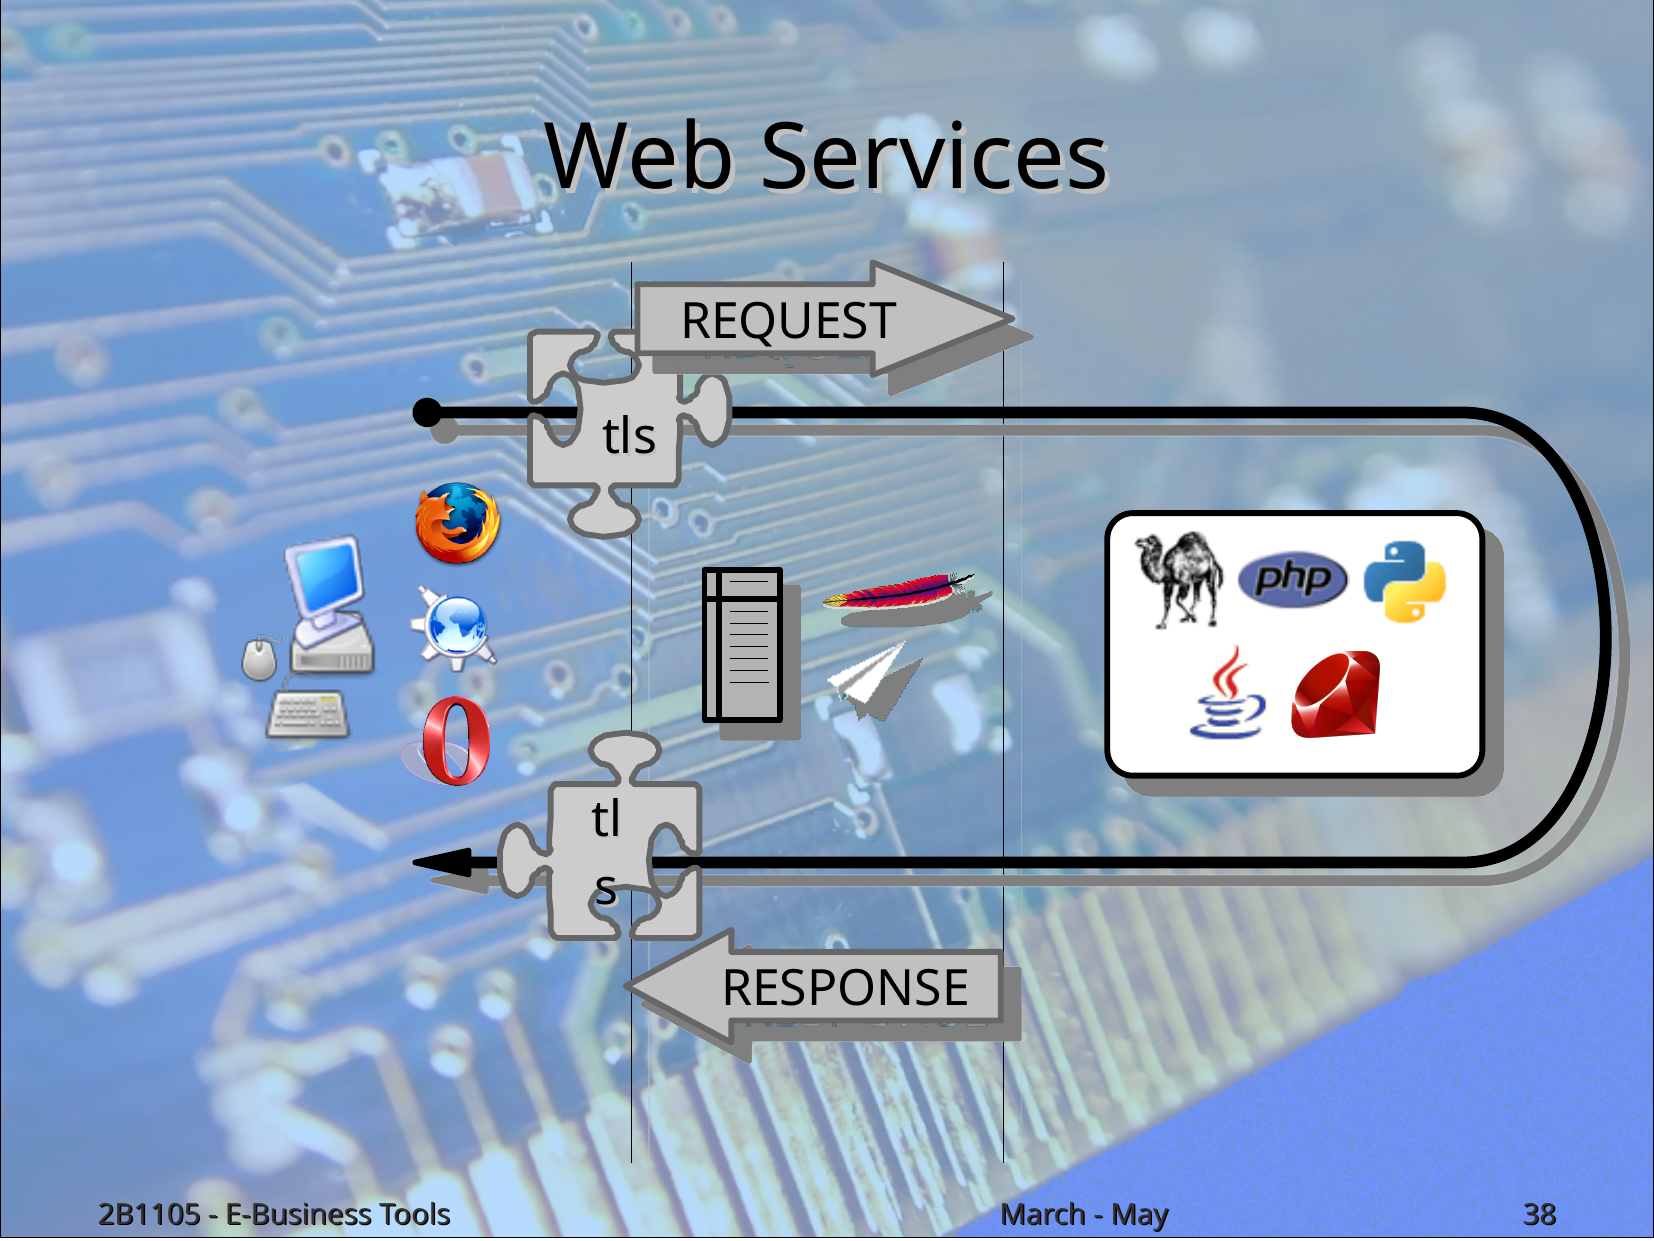

# Web Services
 REQUEST
tls
tls
RESPONSE